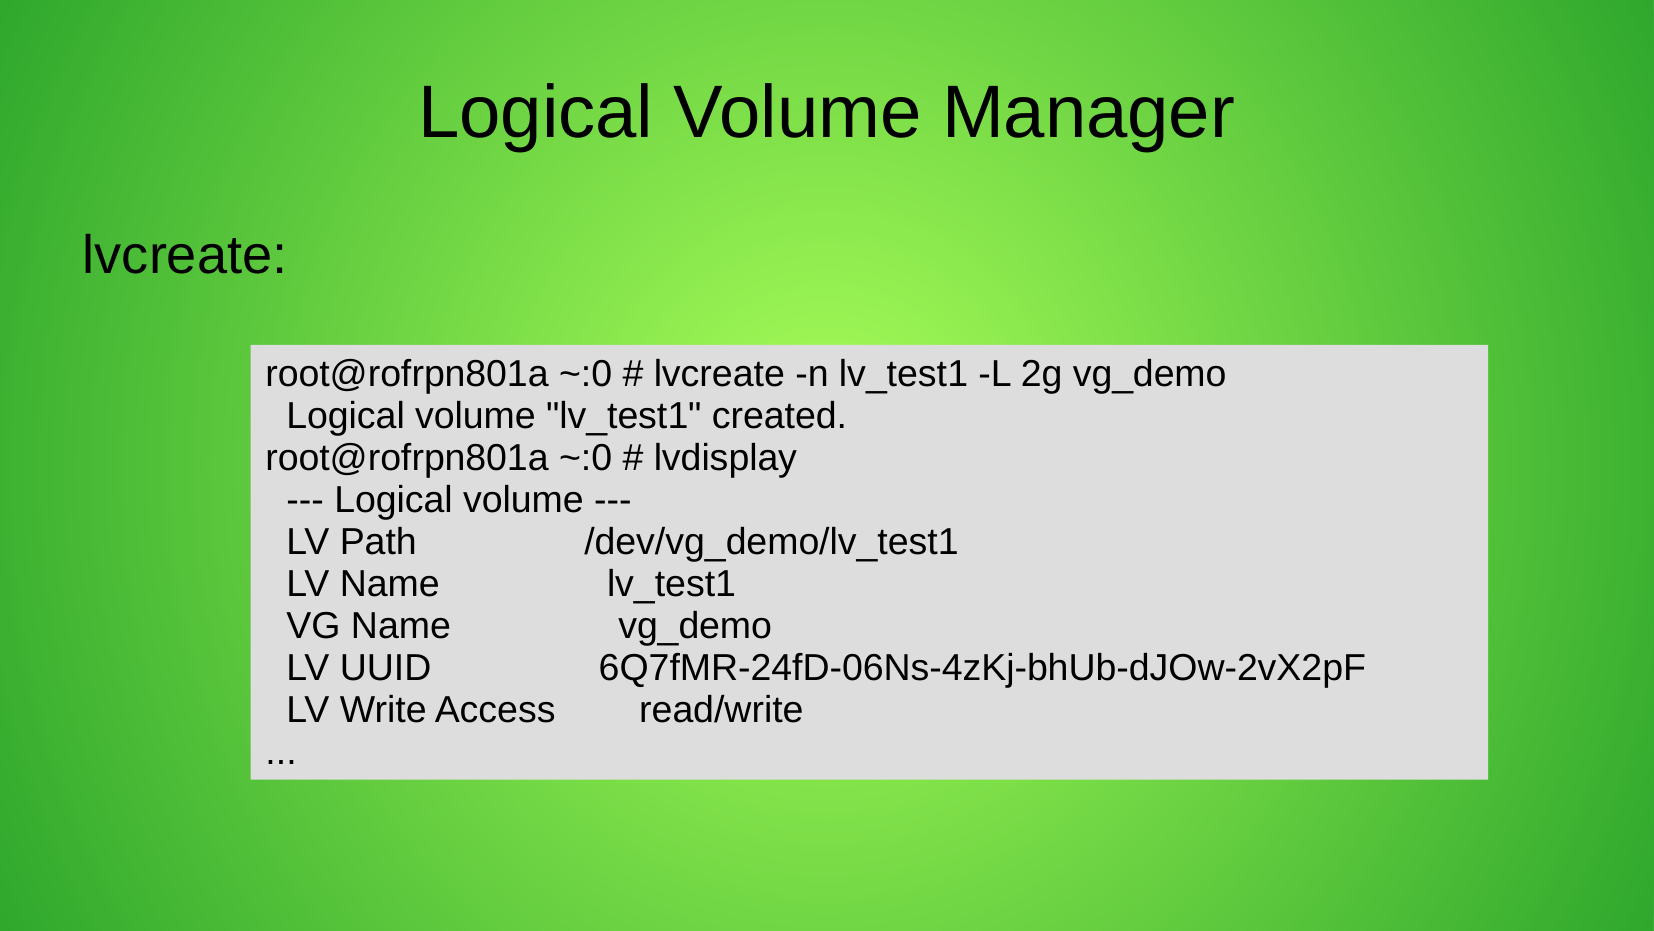

# Logical Volume Manager
lvcreate:
root@rofrpn801a ~:0 # lvcreate -n lv_test1 -L 2g vg_demo
 Logical volume "lv_test1" created.
root@rofrpn801a ~:0 # lvdisplay
 --- Logical volume ---
 LV Path /dev/vg_demo/lv_test1
 LV Name lv_test1
 VG Name vg_demo
 LV UUID 6Q7fMR-24fD-06Ns-4zKj-bhUb-dJOw-2vX2pF
 LV Write Access read/write
...